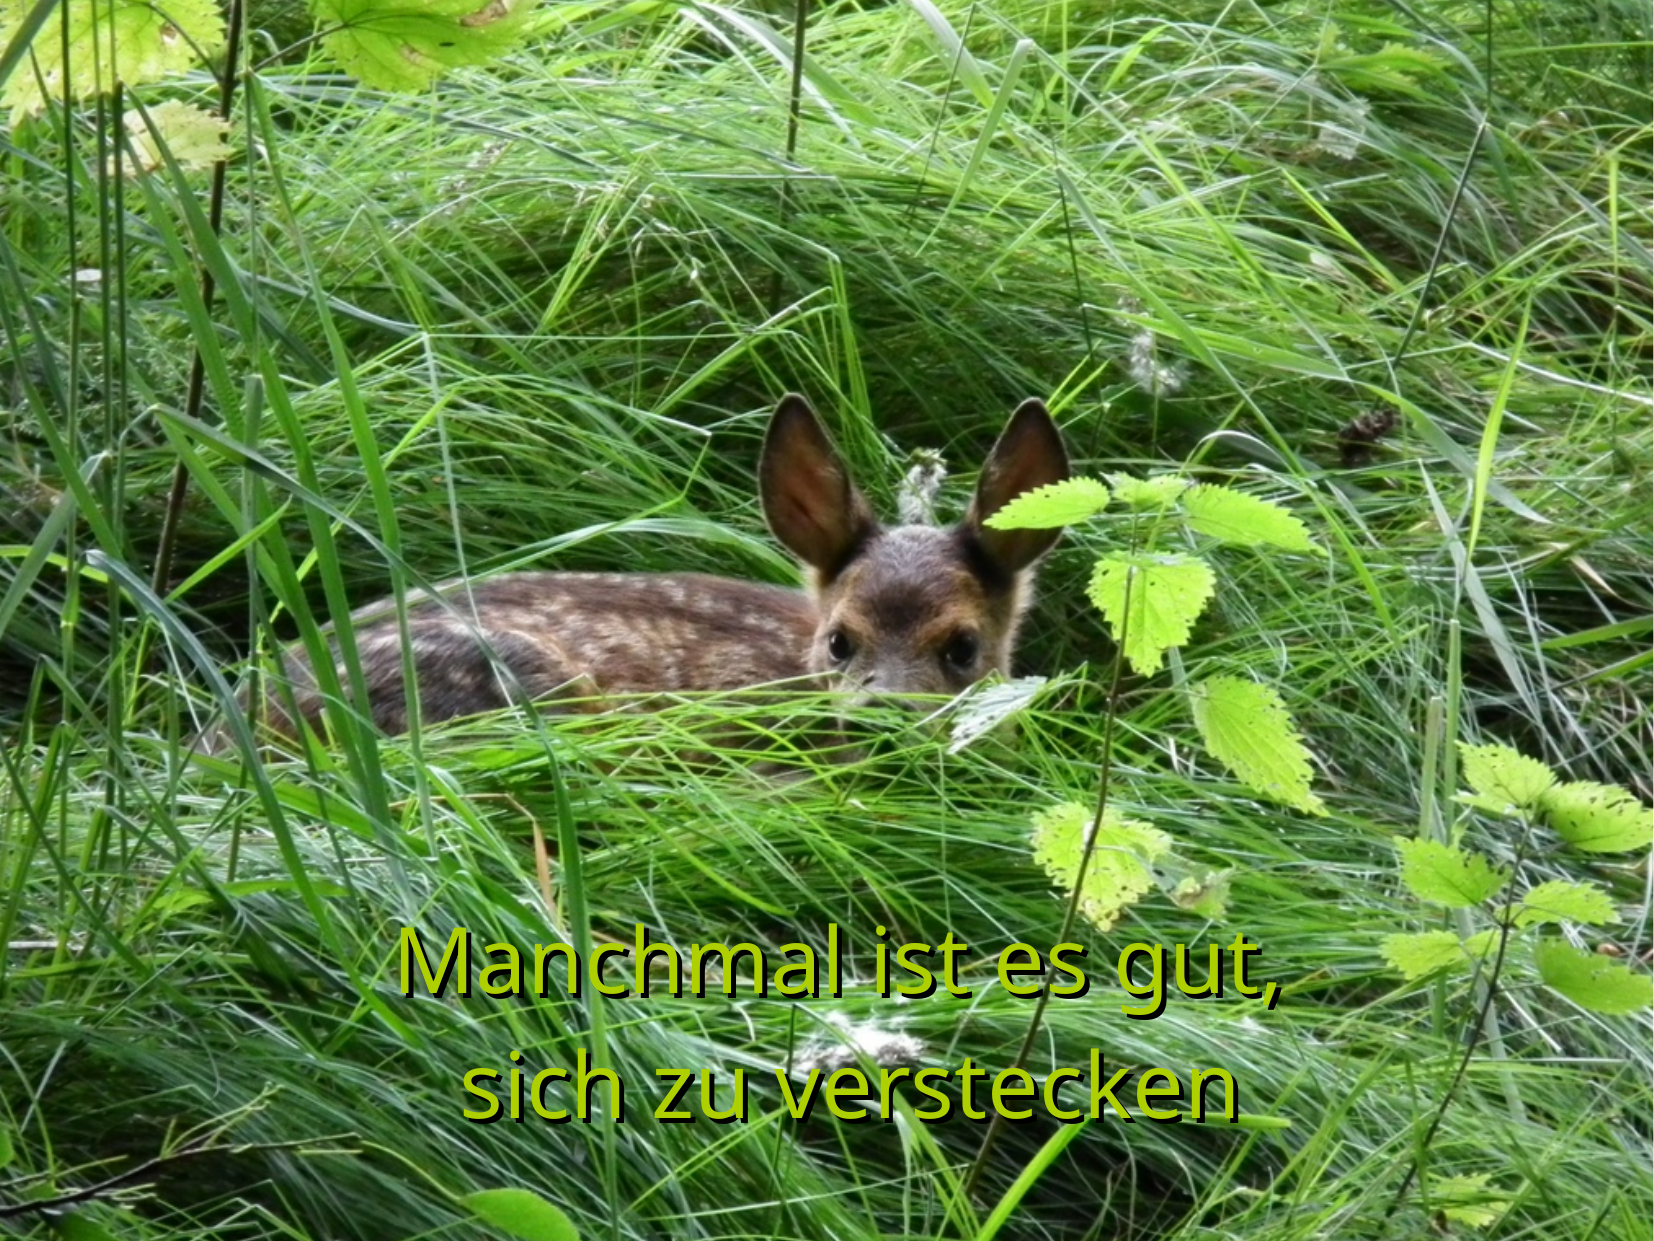

# Manchmal ist es gut, sich zu verstecken